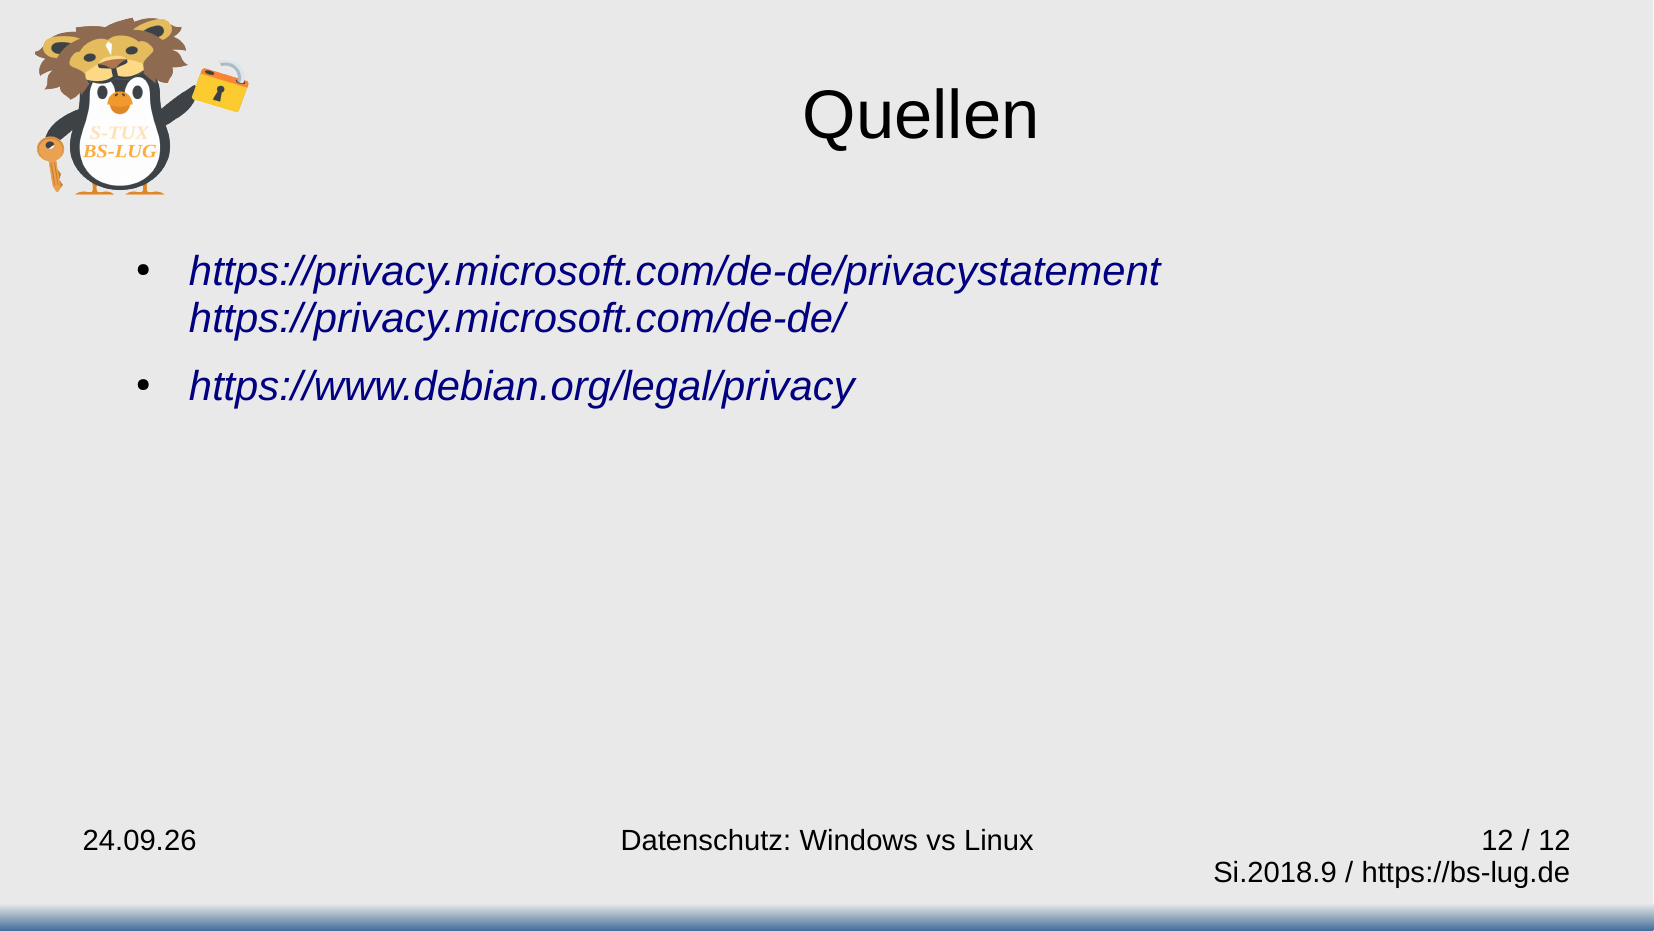

# Quellen
https://privacy.microsoft.com/de-de/privacystatement https://privacy.microsoft.com/de-de/
https://www.debian.org/legal/privacy
26.09.2018
Datenschutz: Windows vs Linux
12